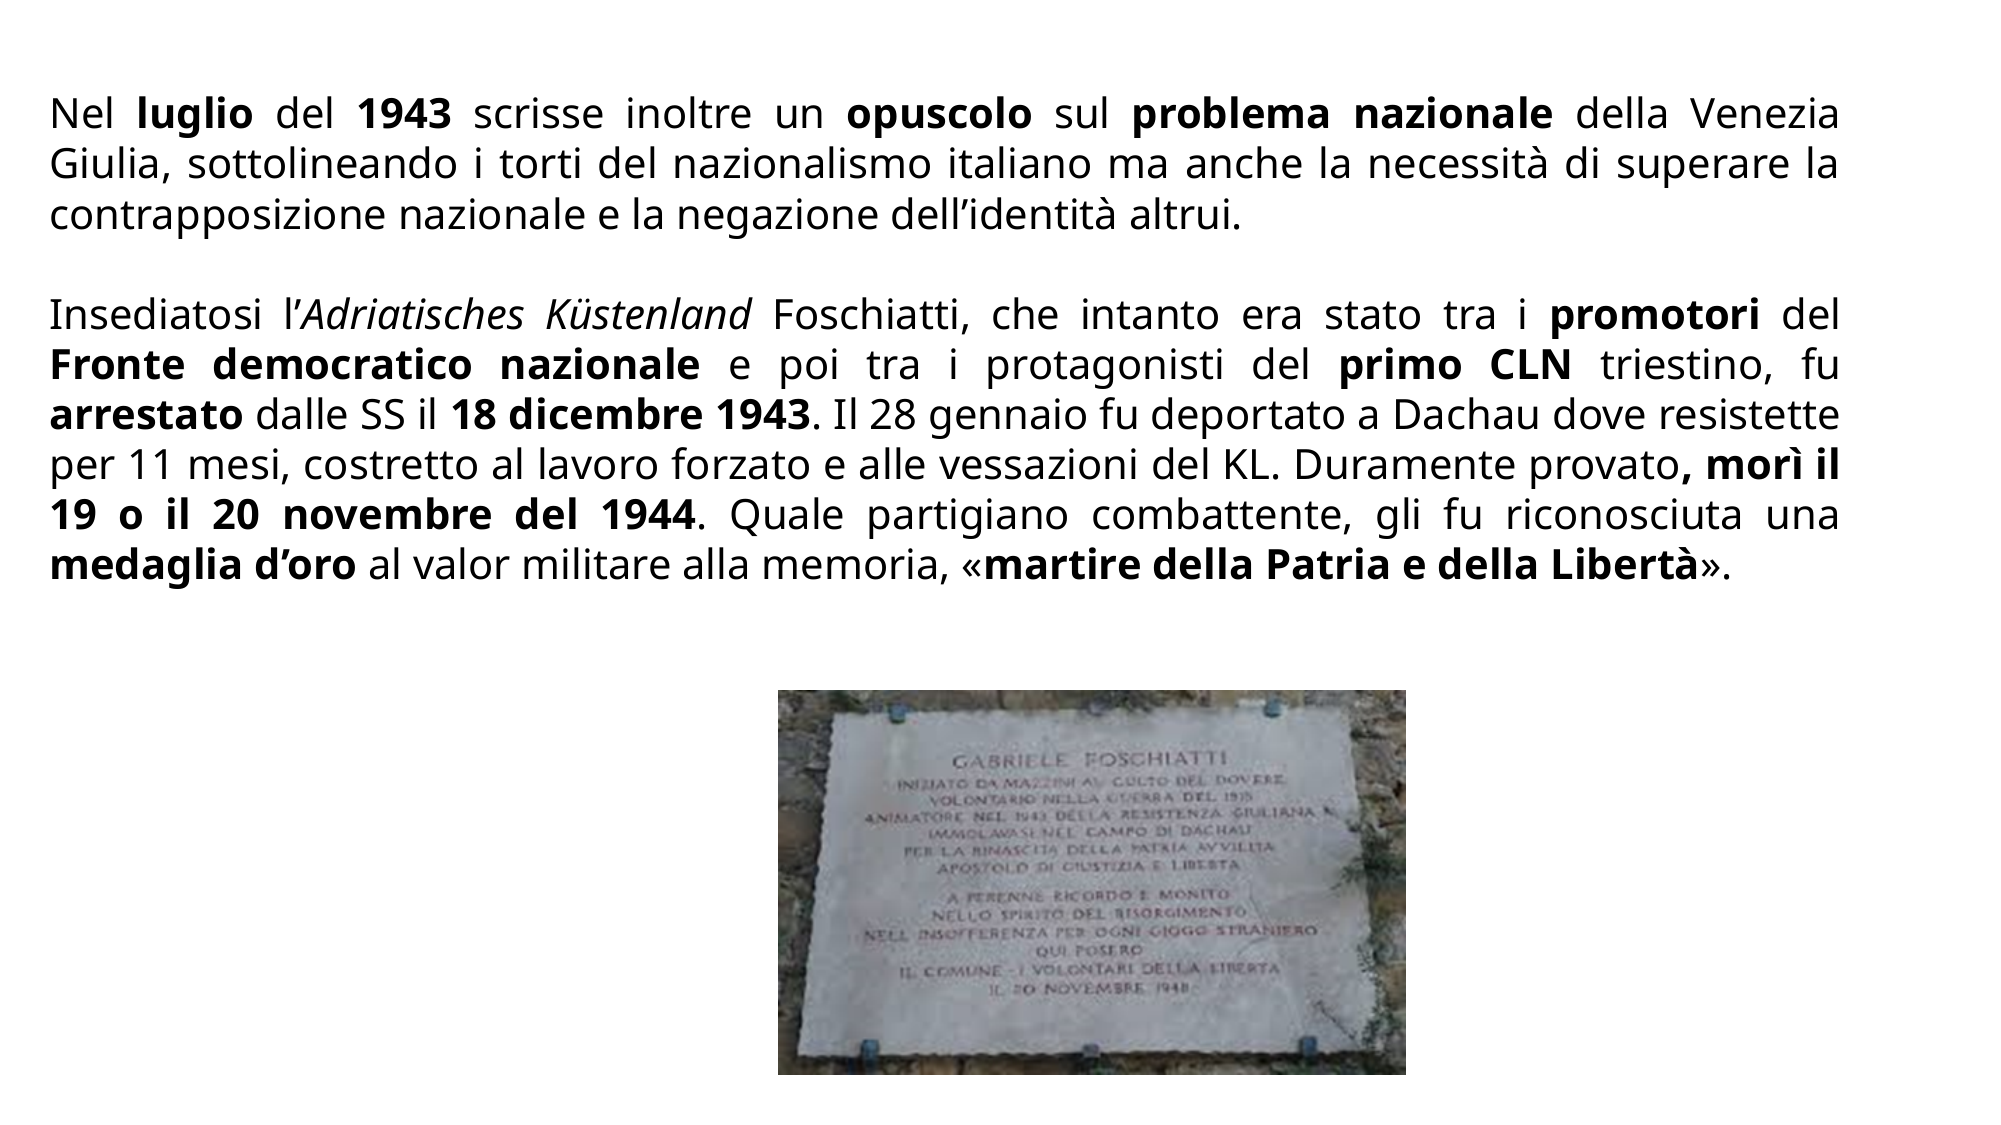

Nel luglio del 1943 scrisse inoltre un opuscolo sul problema nazionale della Venezia Giulia, sottolineando i torti del nazionalismo italiano ma anche la necessità di superare la contrapposizione nazionale e la negazione dell’identità altrui.
Insediatosi l’Adriatisches Küstenland Foschiatti, che intanto era stato tra i promotori del Fronte democratico nazionale e poi tra i protagonisti del primo CLN triestino, fu arrestato dalle SS il 18 dicembre 1943. Il 28 gennaio fu deportato a Dachau dove resistette per 11 mesi, costretto al lavoro forzato e alle vessazioni del KL. Duramente provato, morì il 19 o il 20 novembre del 1944. Quale partigiano combattente, gli fu riconosciuta una medaglia d’oro al valor militare alla memoria, «martire della Patria e della Libertà».